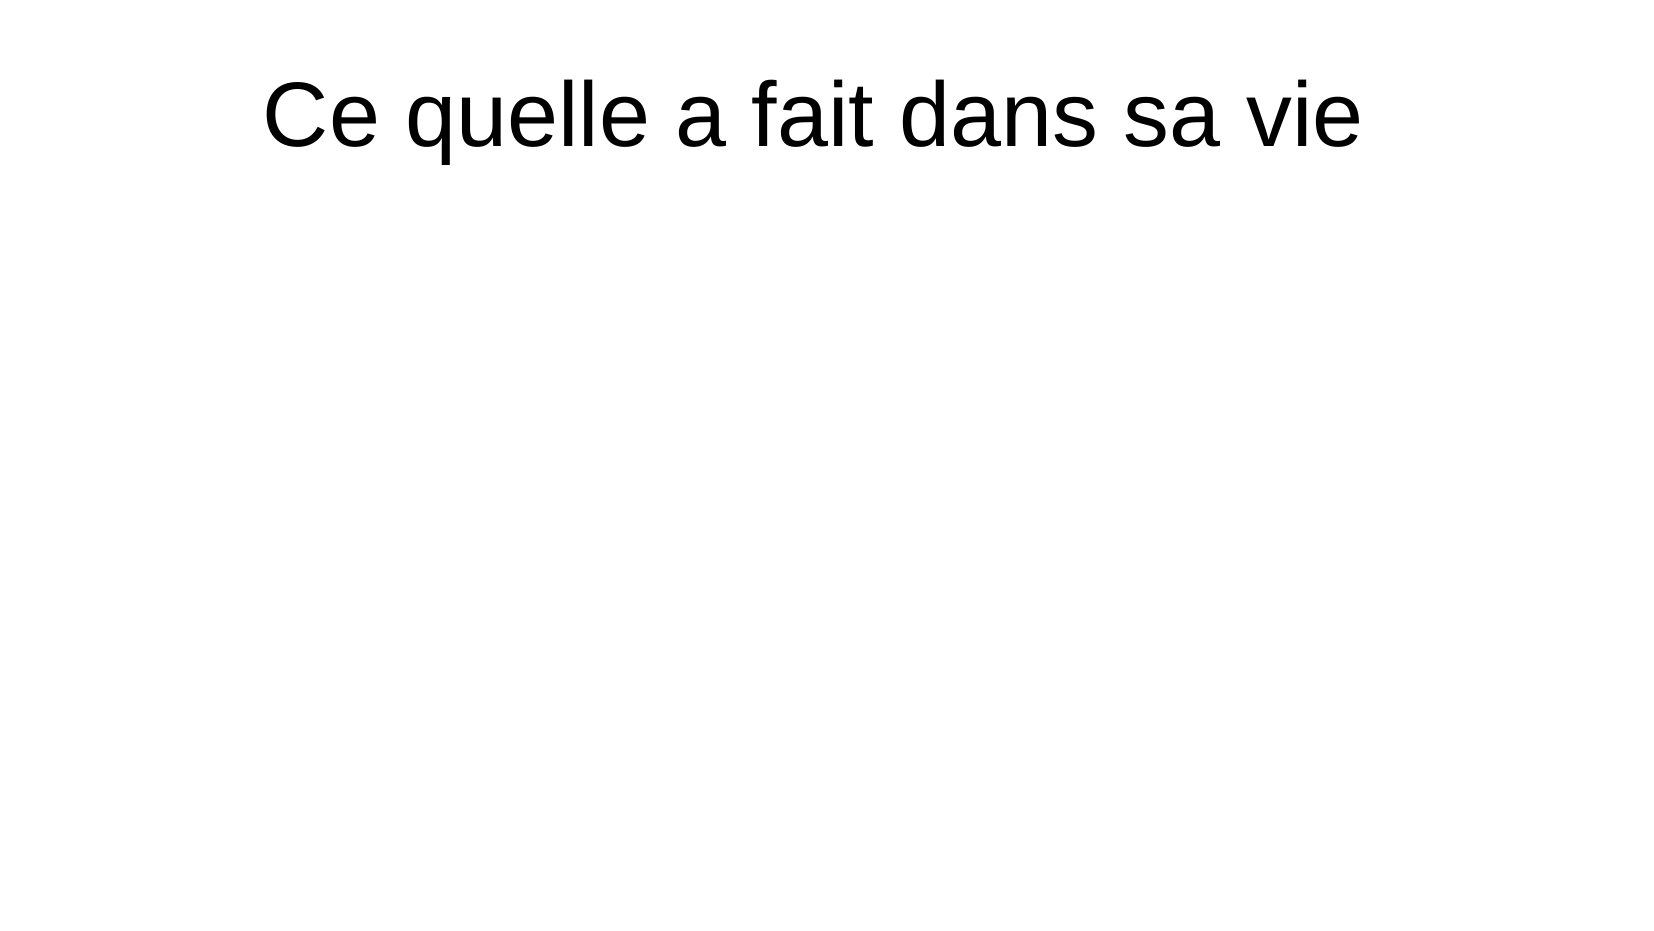

# Ce quelle a fait dans sa vie